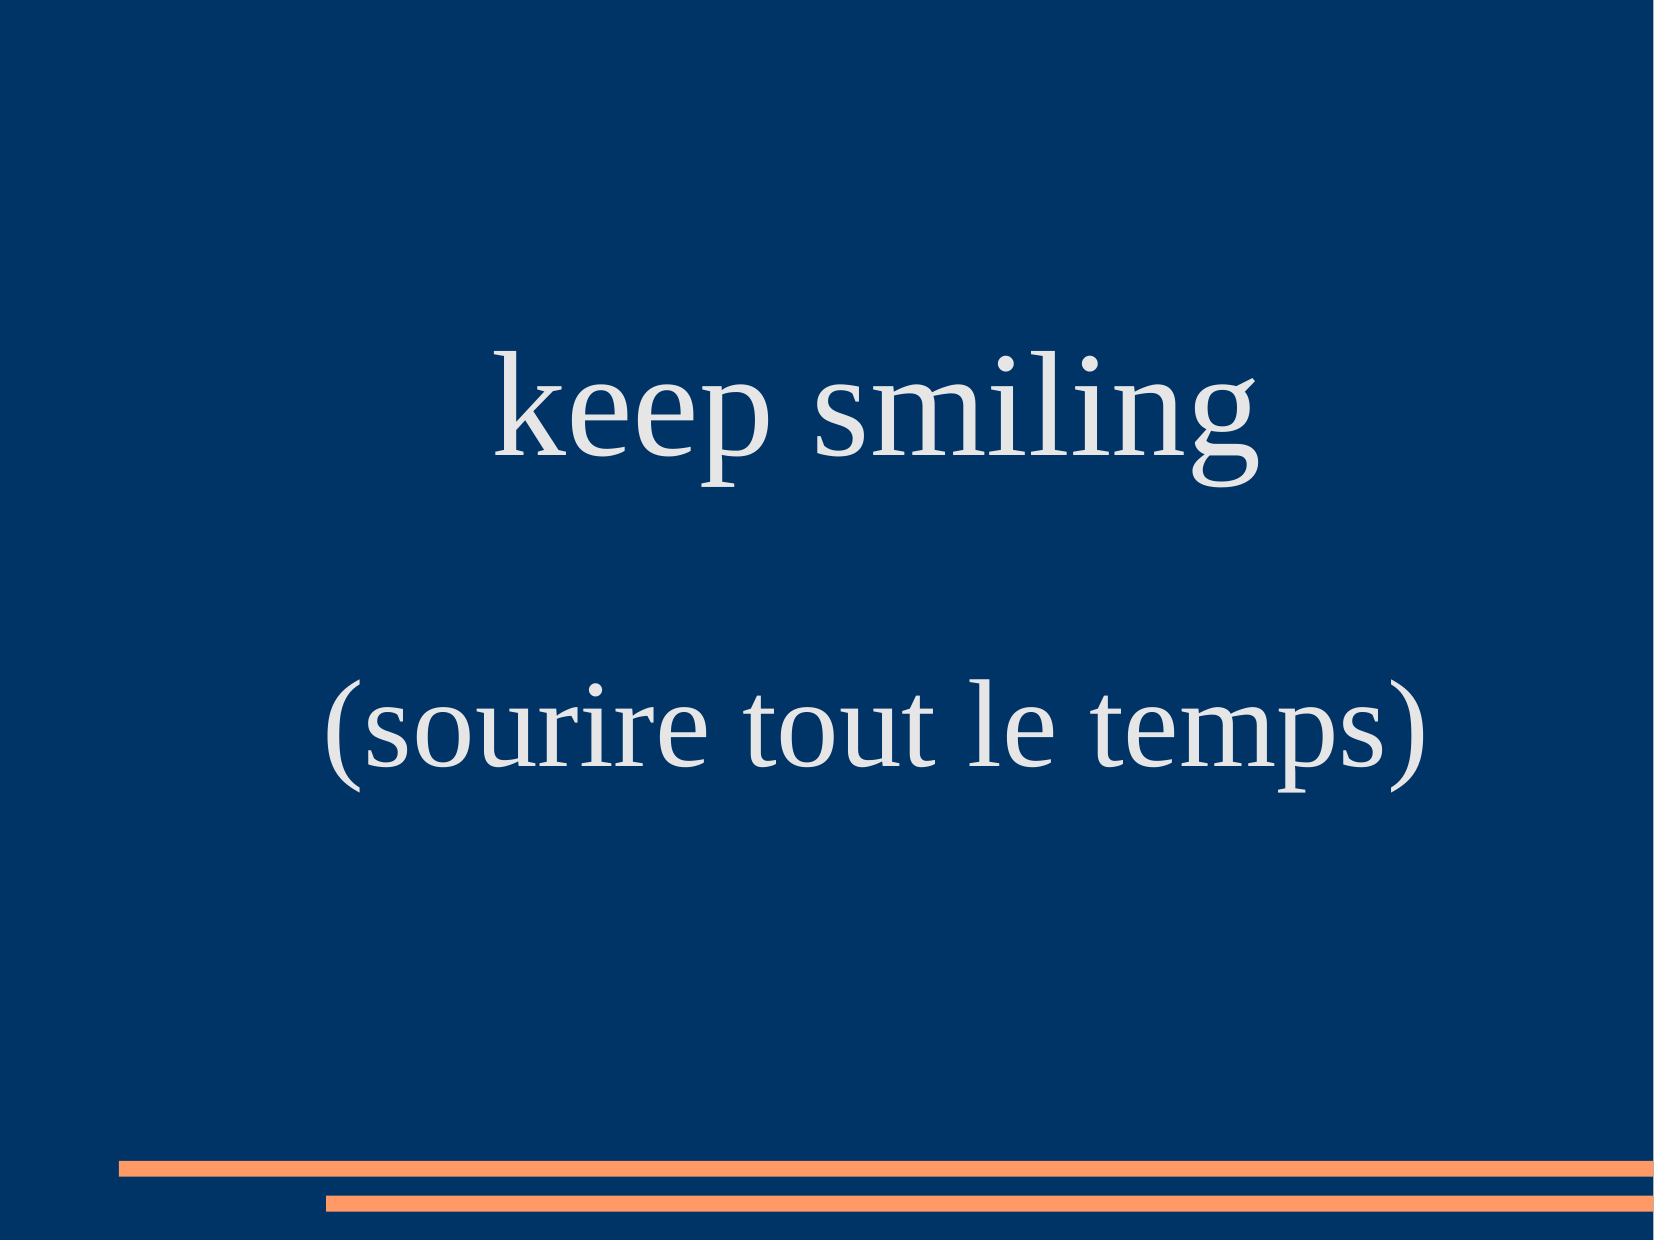

#
keep smiling
(sourire tout le temps)